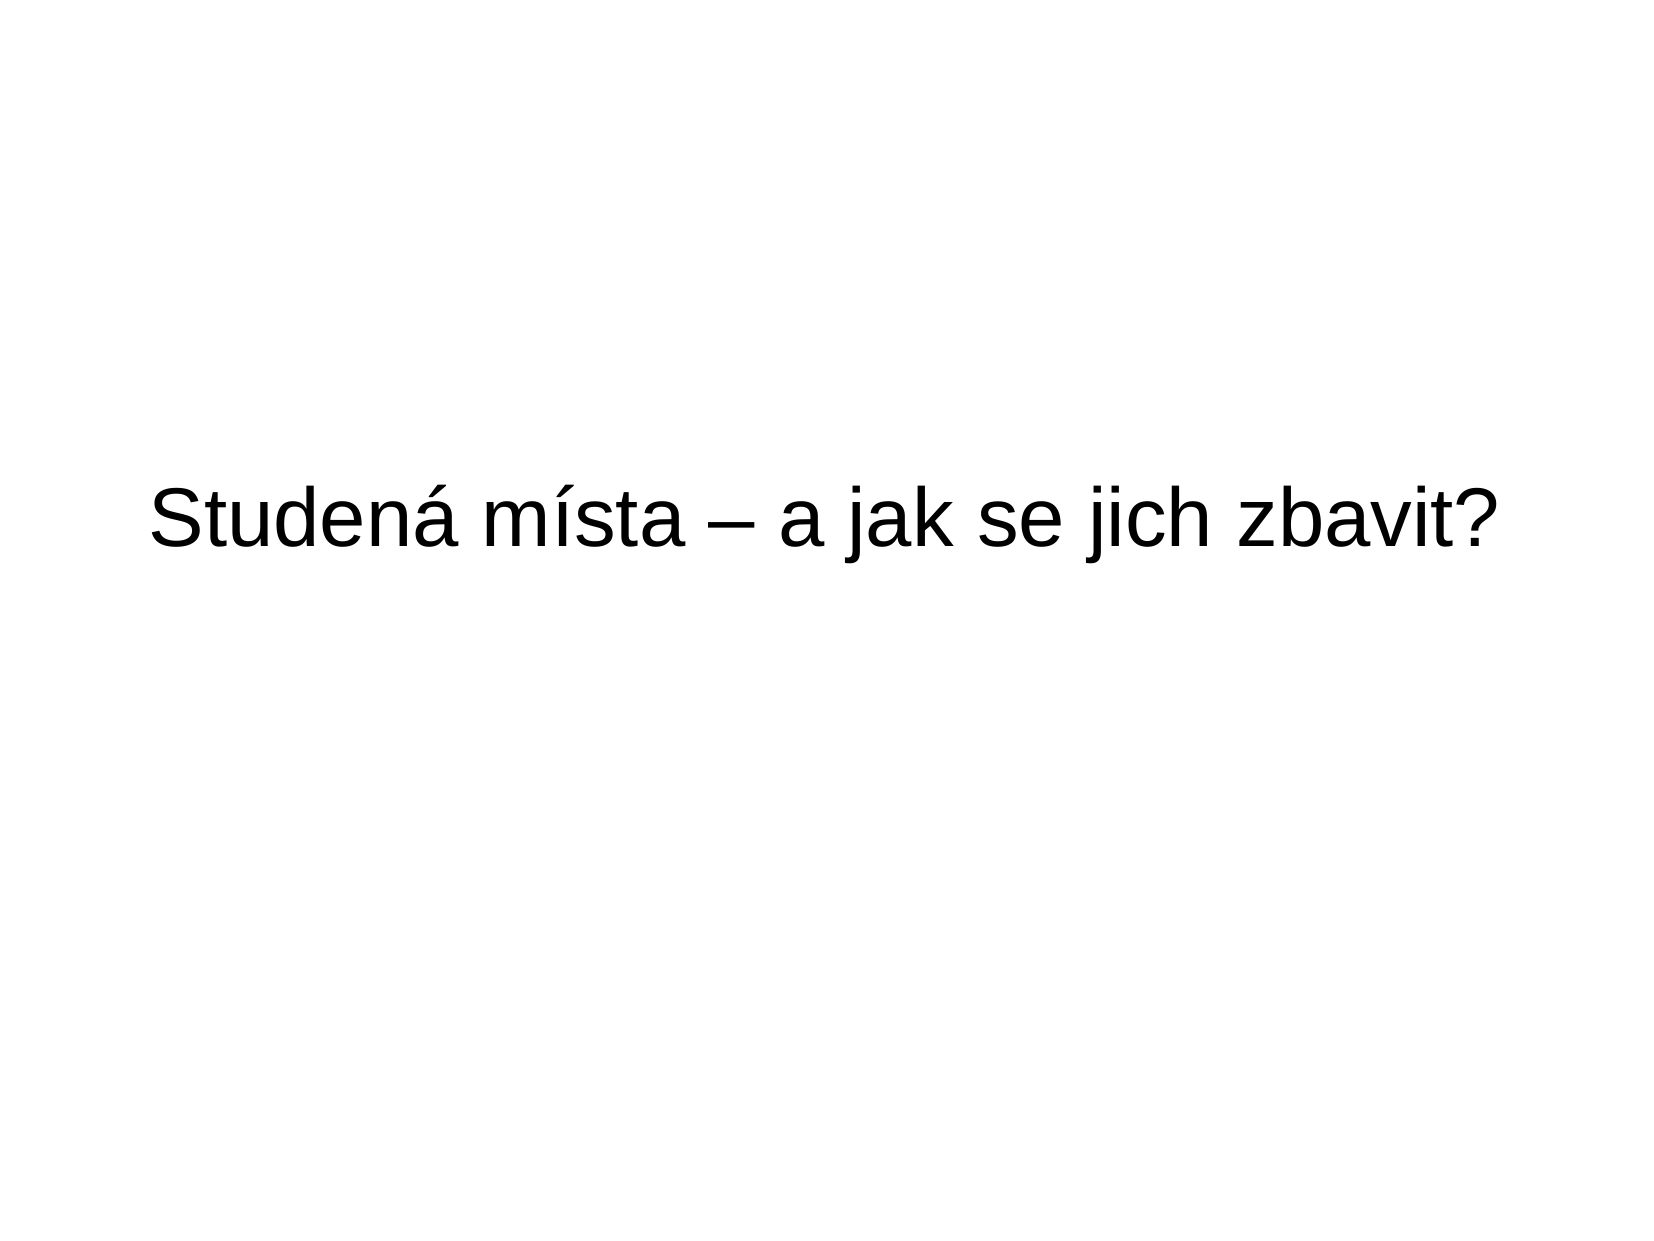

# Studená místa – a jak se jich zbavit?